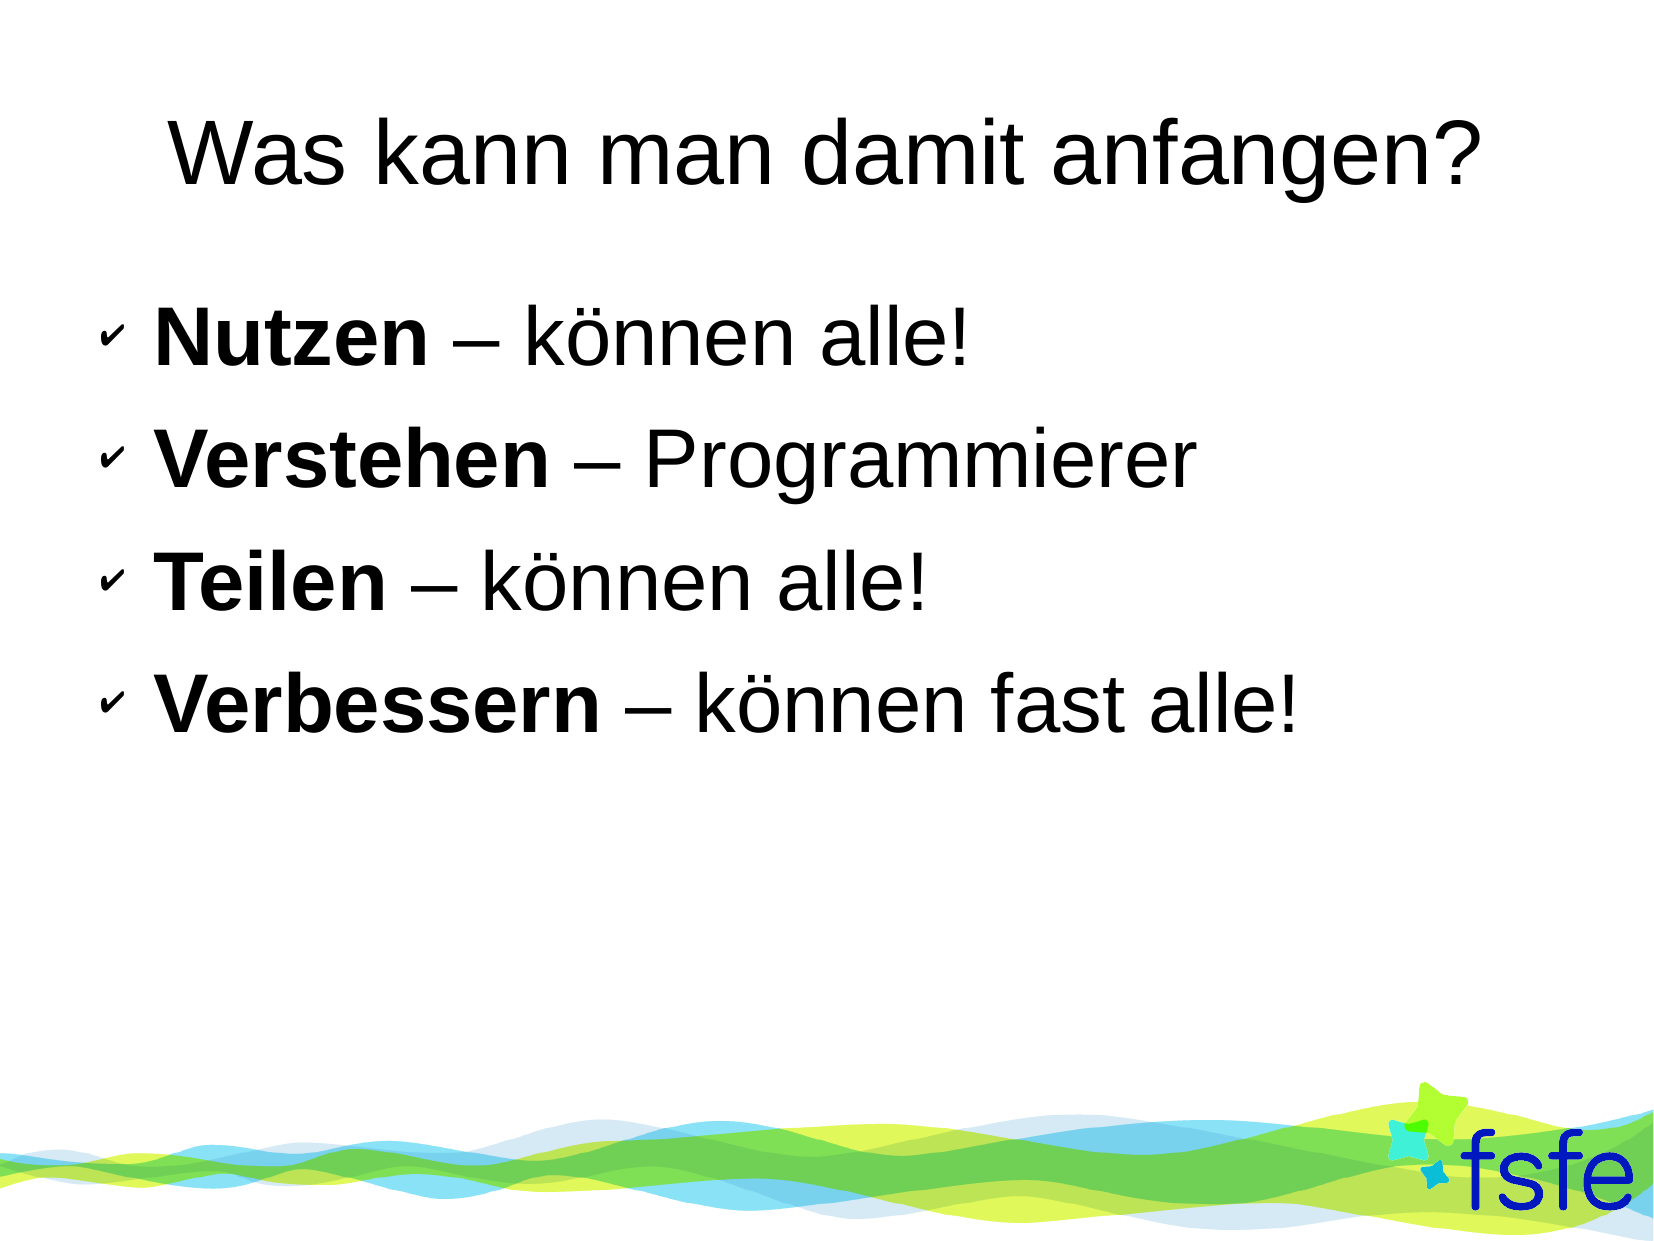

# Was kann man damit anfangen?
Nutzen – können alle!
Verstehen – Programmierer
Teilen – können alle!
Verbessern – können fast alle!